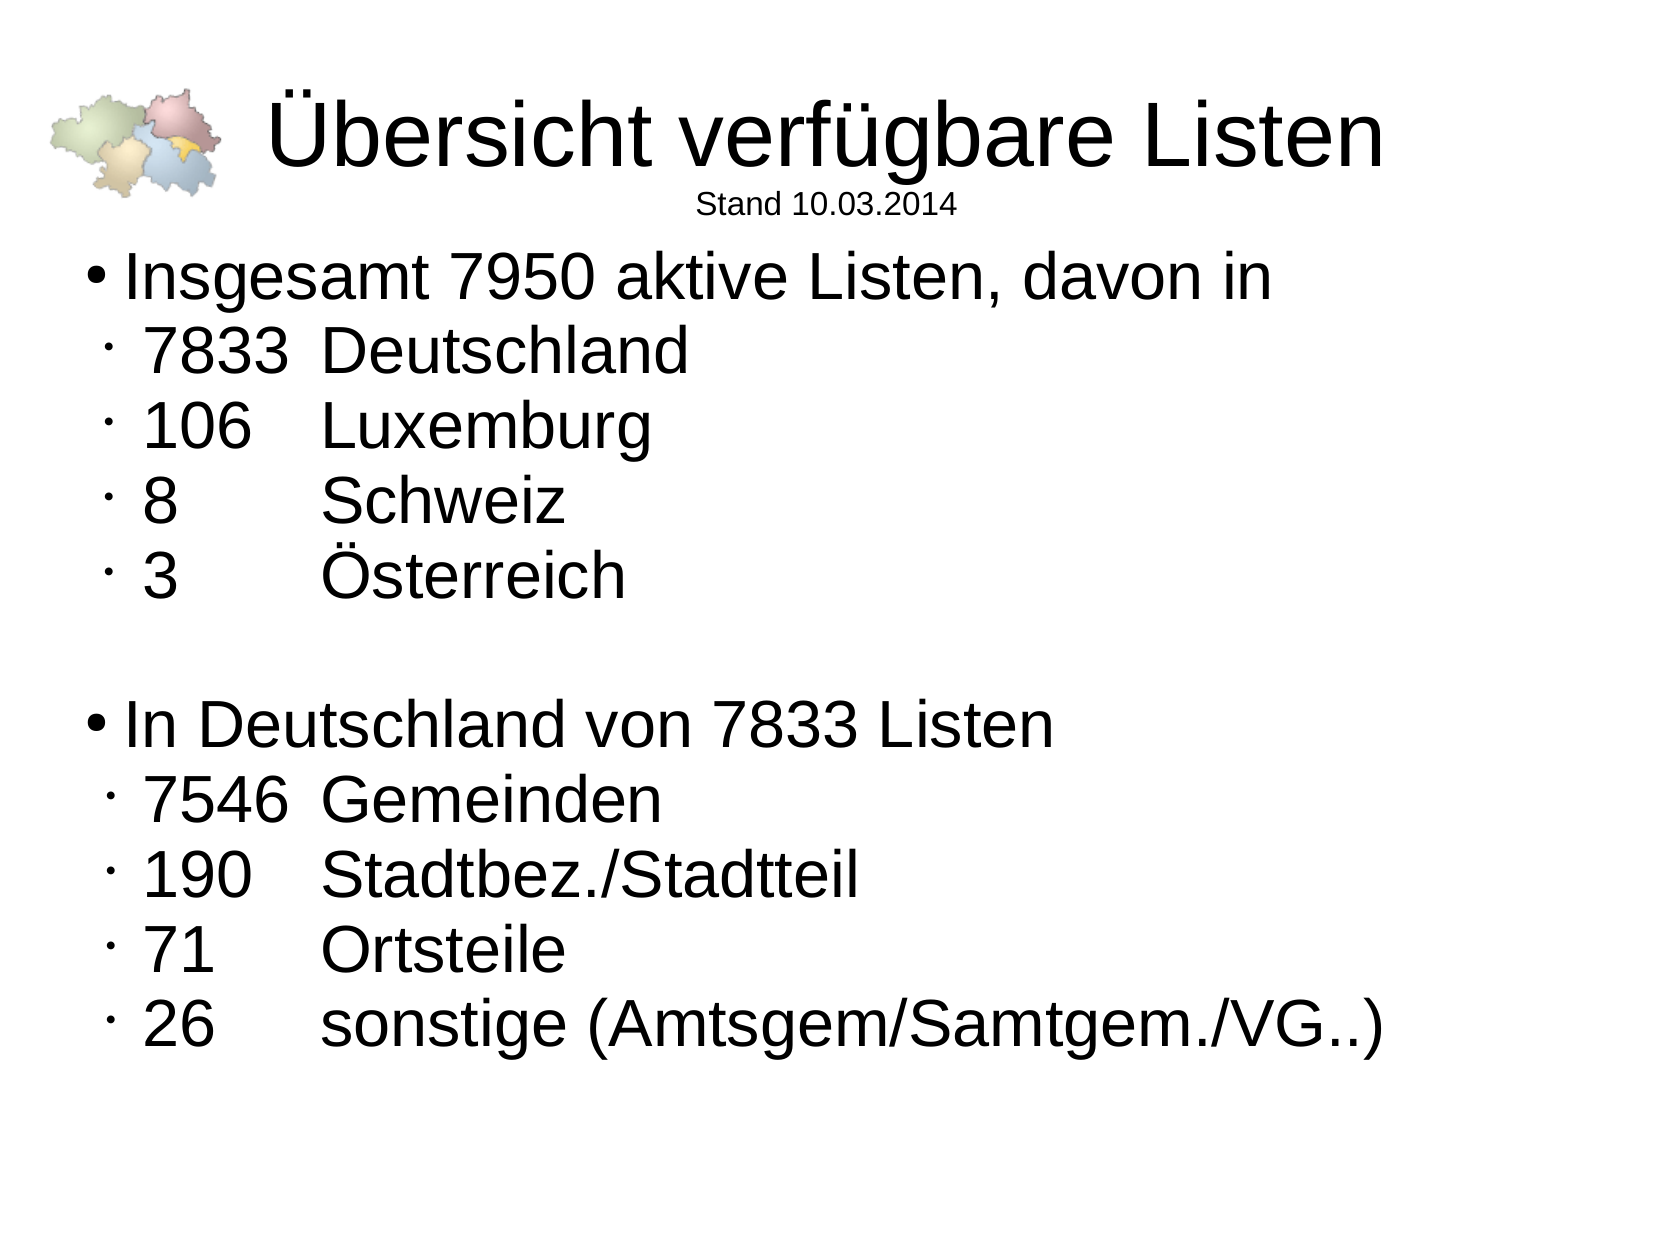

# Übersicht verfügbare Listen Stand 10.03.2014
Insgesamt 7950 aktive Listen, davon in
7833	Deutschland
106	Luxemburg
8	Schweiz
3	Österreich
In Deutschland von 7833 Listen
7546	Gemeinden
190	Stadtbez./Stadtteil
71	Ortsteile
26	sonstige (Amtsgem/Samtgem./VG..)